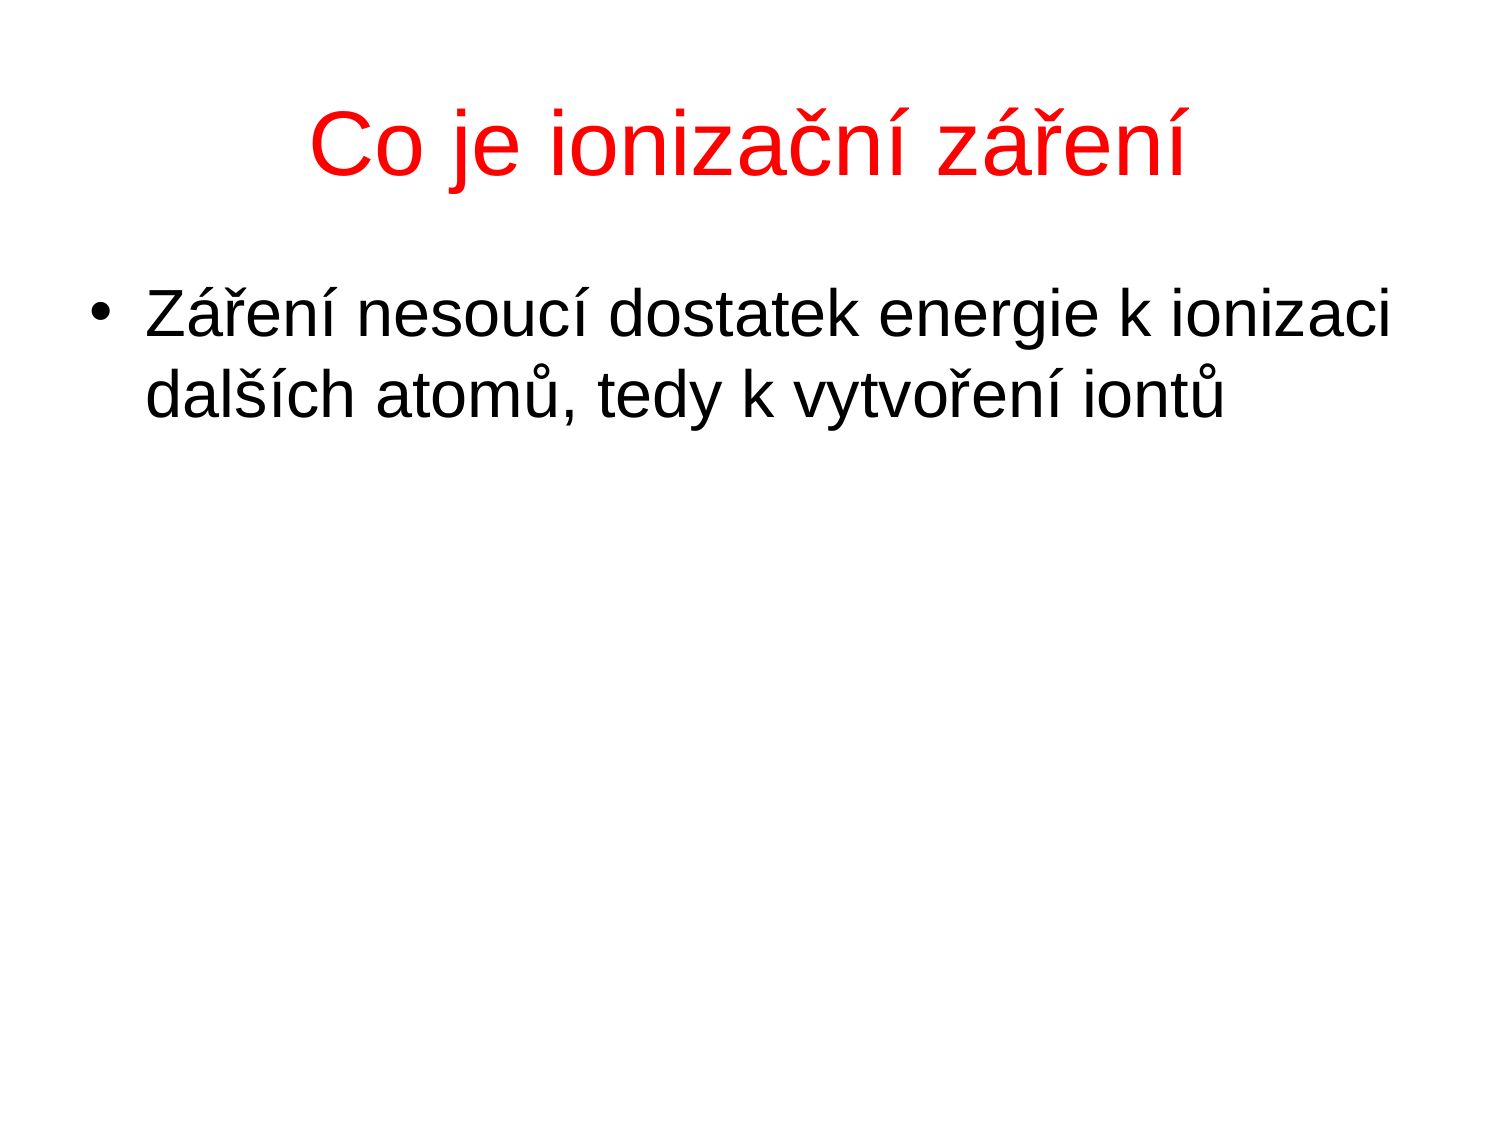

# Co je ionizační záření
Záření nesoucí dostatek energie k ionizaci dalších atomů, tedy k vytvoření iontů